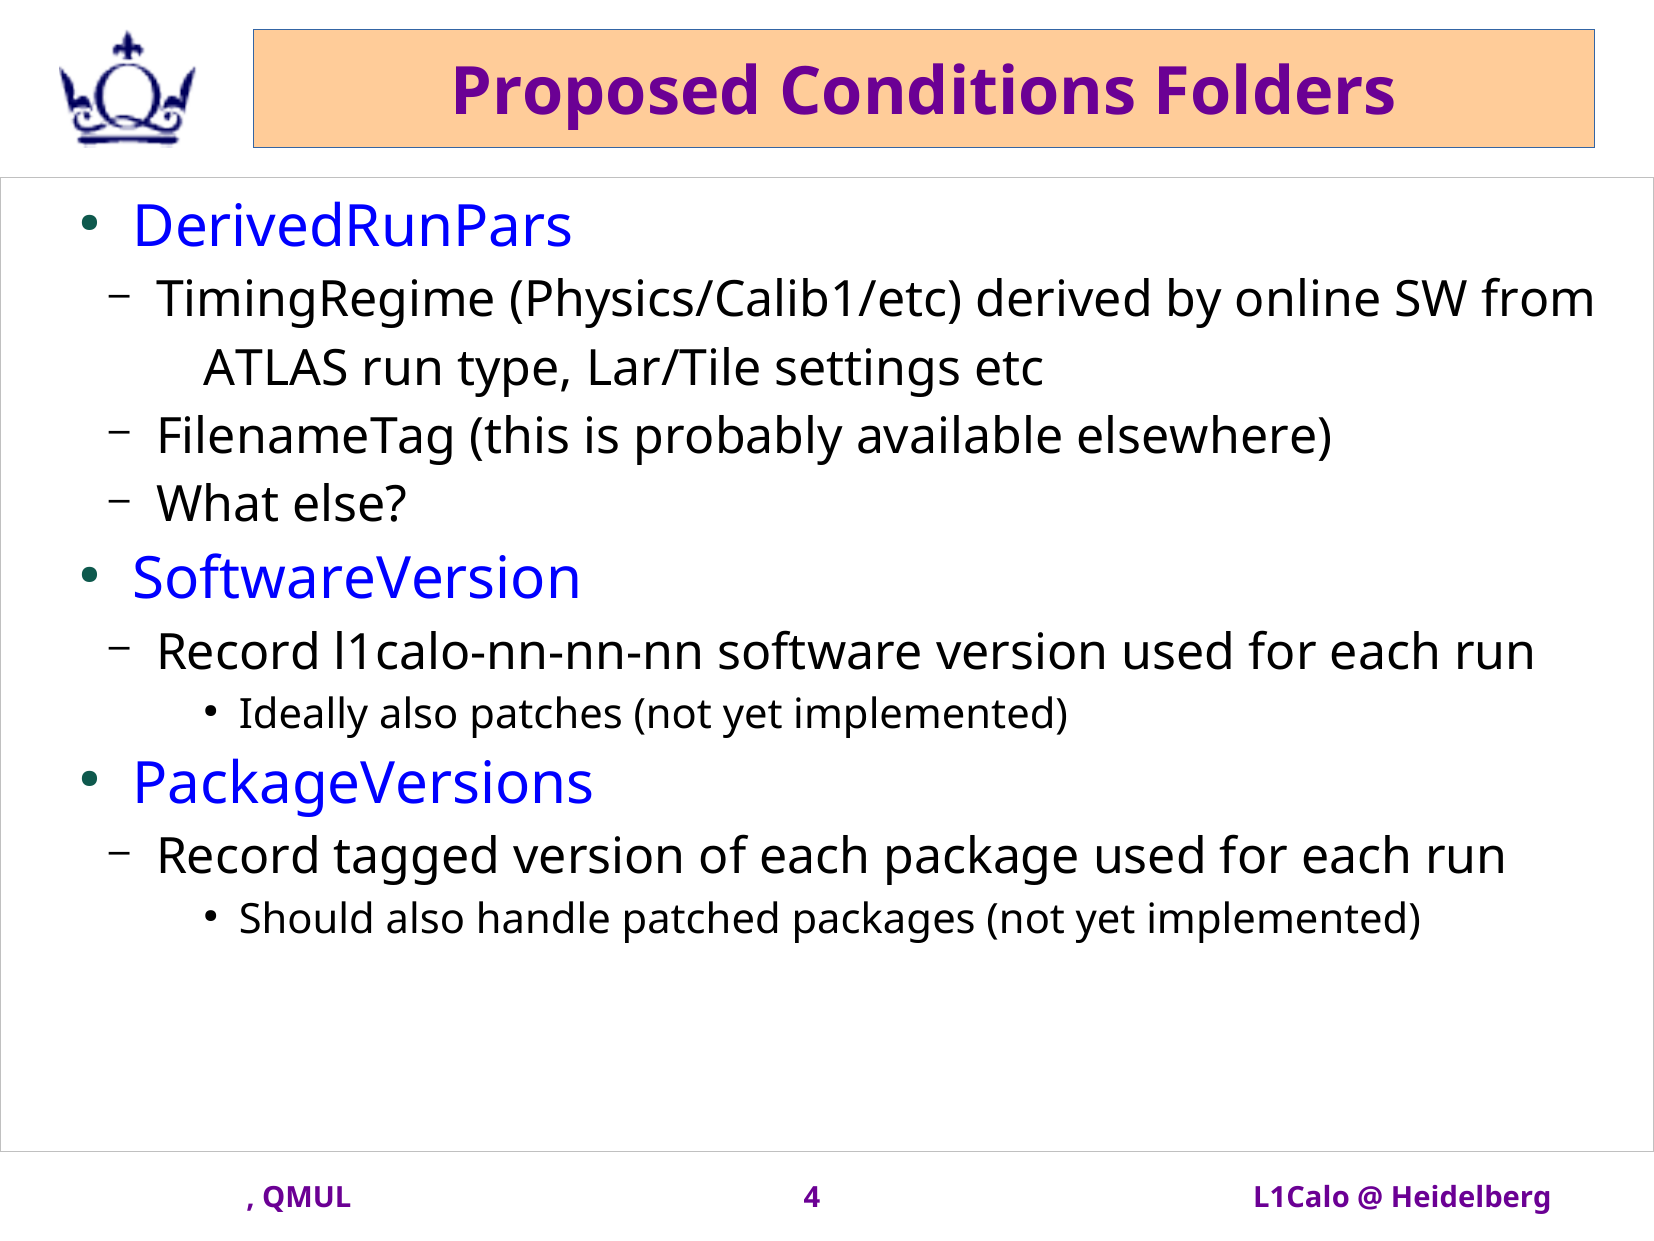

# Proposed Conditions Folders
DerivedRunPars
TimingRegime (Physics/Calib1/etc) derived by online SW from ATLAS run type, Lar/Tile settings etc
FilenameTag (this is probably available elsewhere)
What else?
SoftwareVersion
Record l1calo-nn-nn-nn software version used for each run
Ideally also patches (not yet implemented)
PackageVersions
Record tagged version of each package used for each run
Should also handle patched packages (not yet implemented)